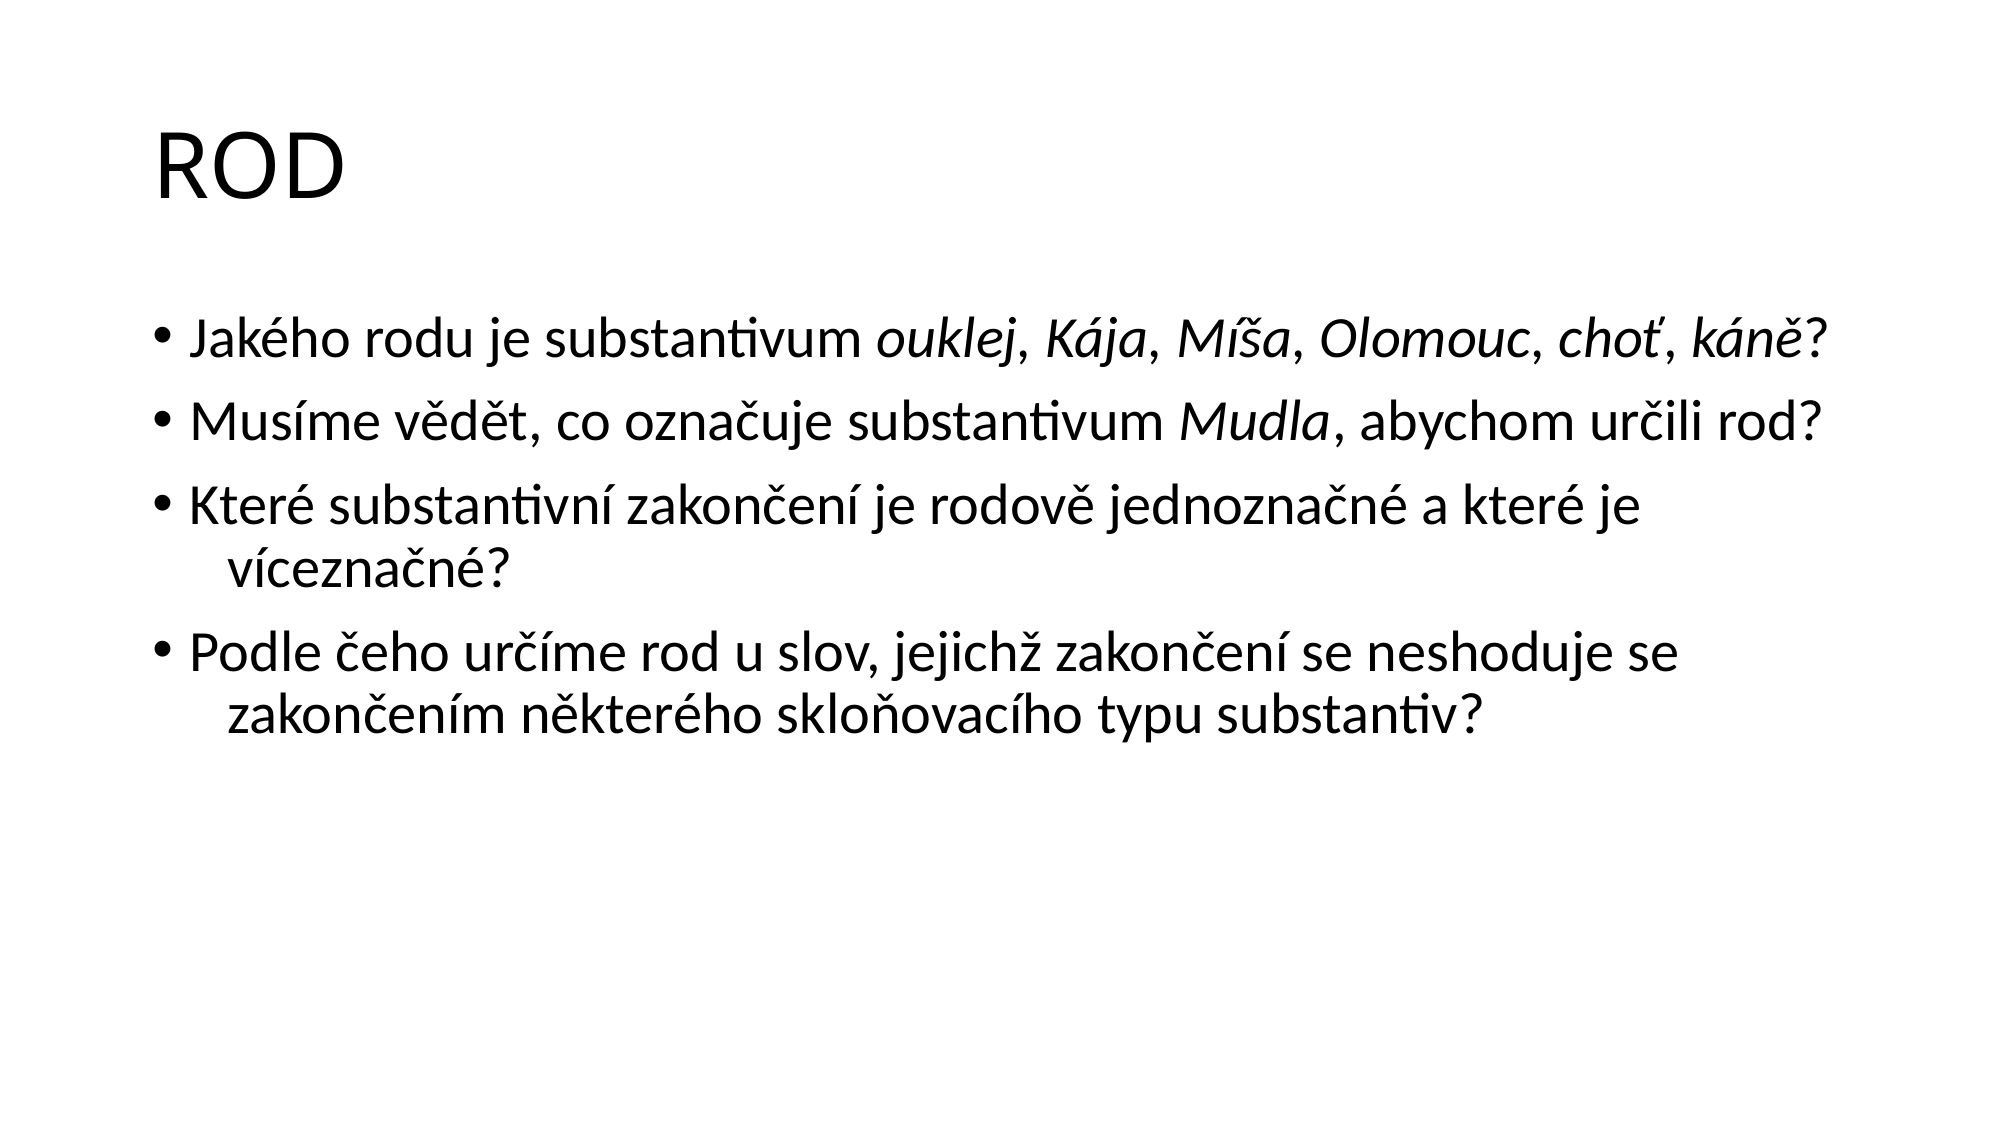

# ROD
Jakého rodu je substantivum ouklej, Kája, Míša, Olomouc, choť, káně?
Musíme vědět, co označuje substantivum Mudla, abychom určili rod?
Které substantivní zakončení je rodově jednoznačné a které je víceznačné?
Podle čeho určíme rod u slov, jejichž zakončení se neshoduje se zakončením některého skloňovacího typu substantiv?